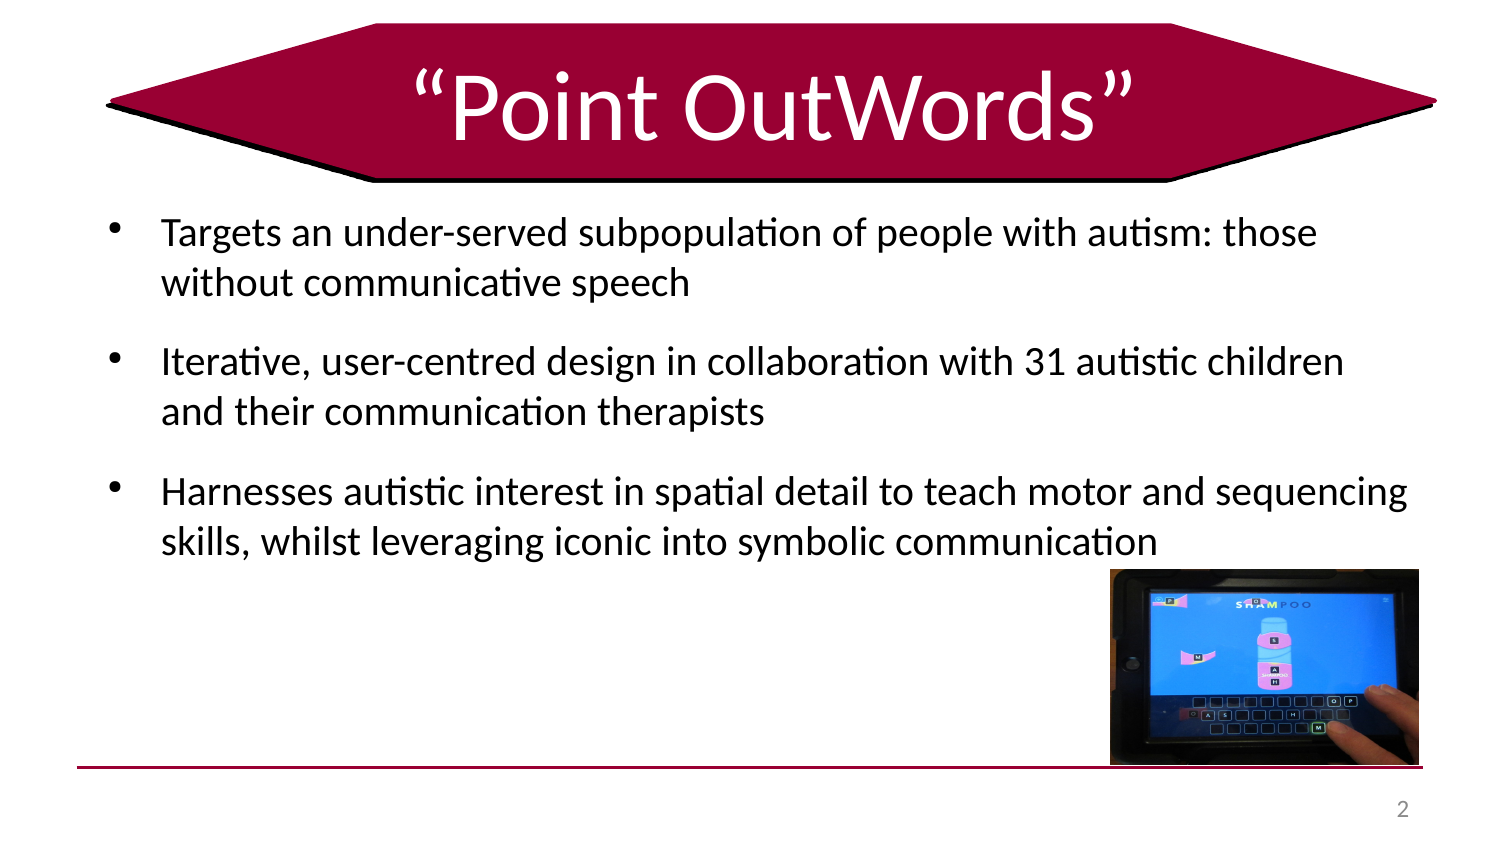

“Point OutWords”
# Targets an under-served subpopulation of people with autism: those without communicative speech
Iterative, user-centred design in collaboration with 31 autistic children and their communication therapists
Harnesses autistic interest in spatial detail to teach motor and sequencing skills, whilst leveraging iconic into symbolic communication